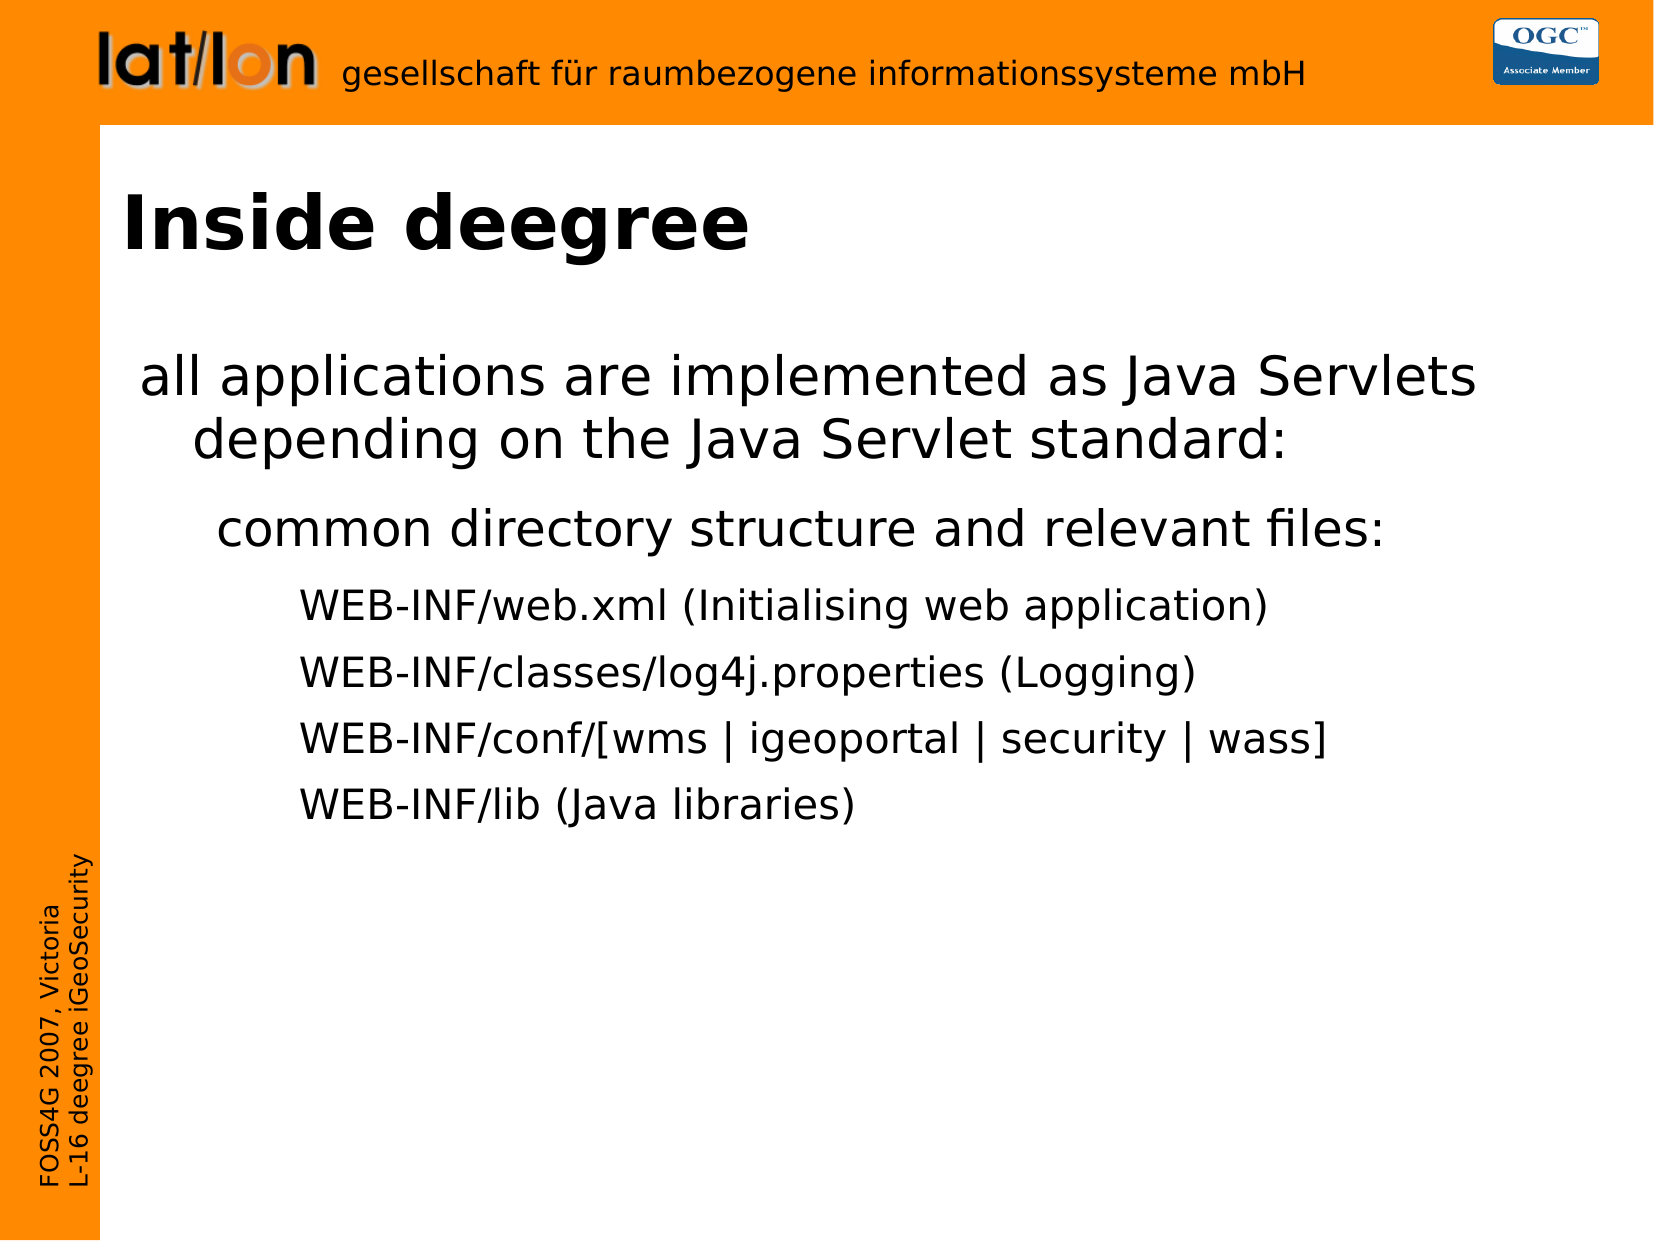

# Inside deegree
all applications are implemented as Java Servlets depending on the Java Servlet standard:
common directory structure and relevant files:
WEB-INF/web.xml (Initialising web application)
WEB-INF/classes/log4j.properties (Logging)
WEB-INF/conf/[wms | igeoportal | security | wass]
WEB-INF/lib (Java libraries)